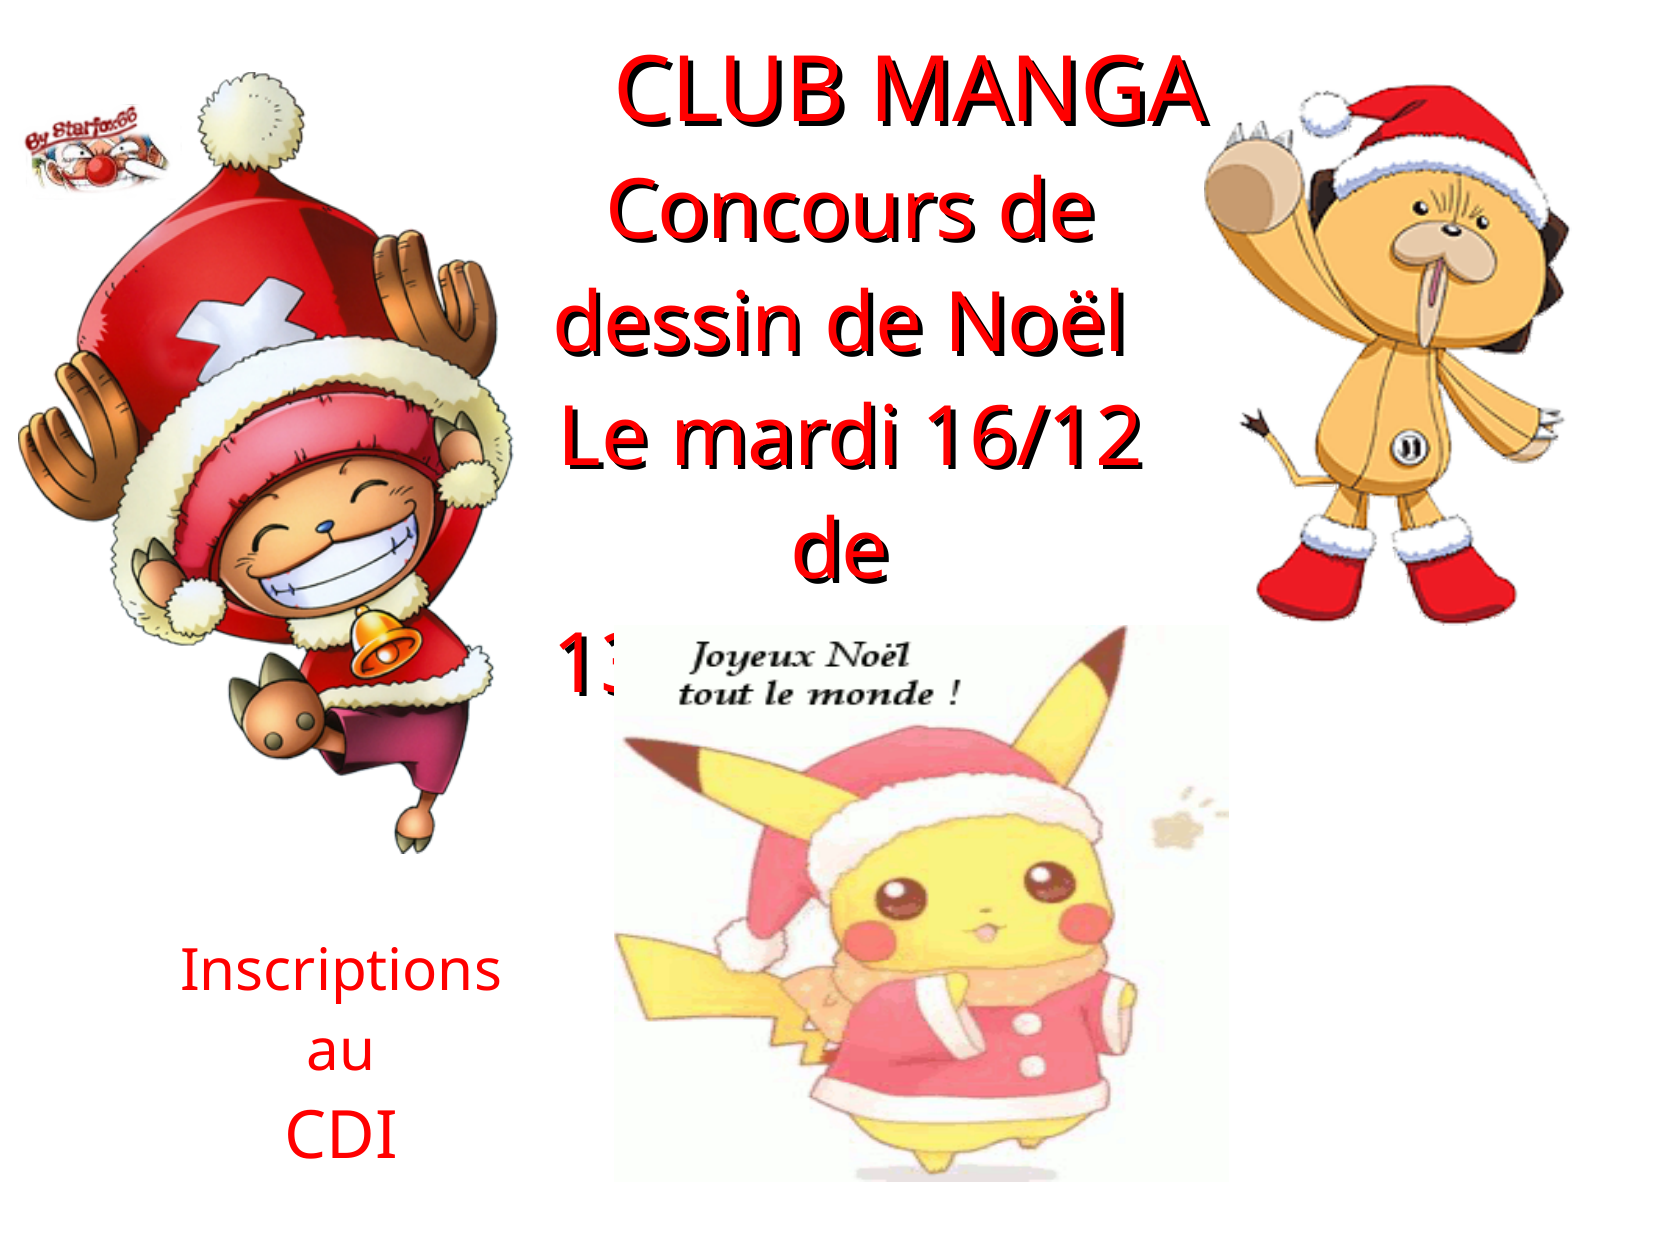

# CLUB MANGA
Concours de dessin de Noël
Le mardi 16/12 de
13h00 à 14 h00
Inscriptions
au
CDI